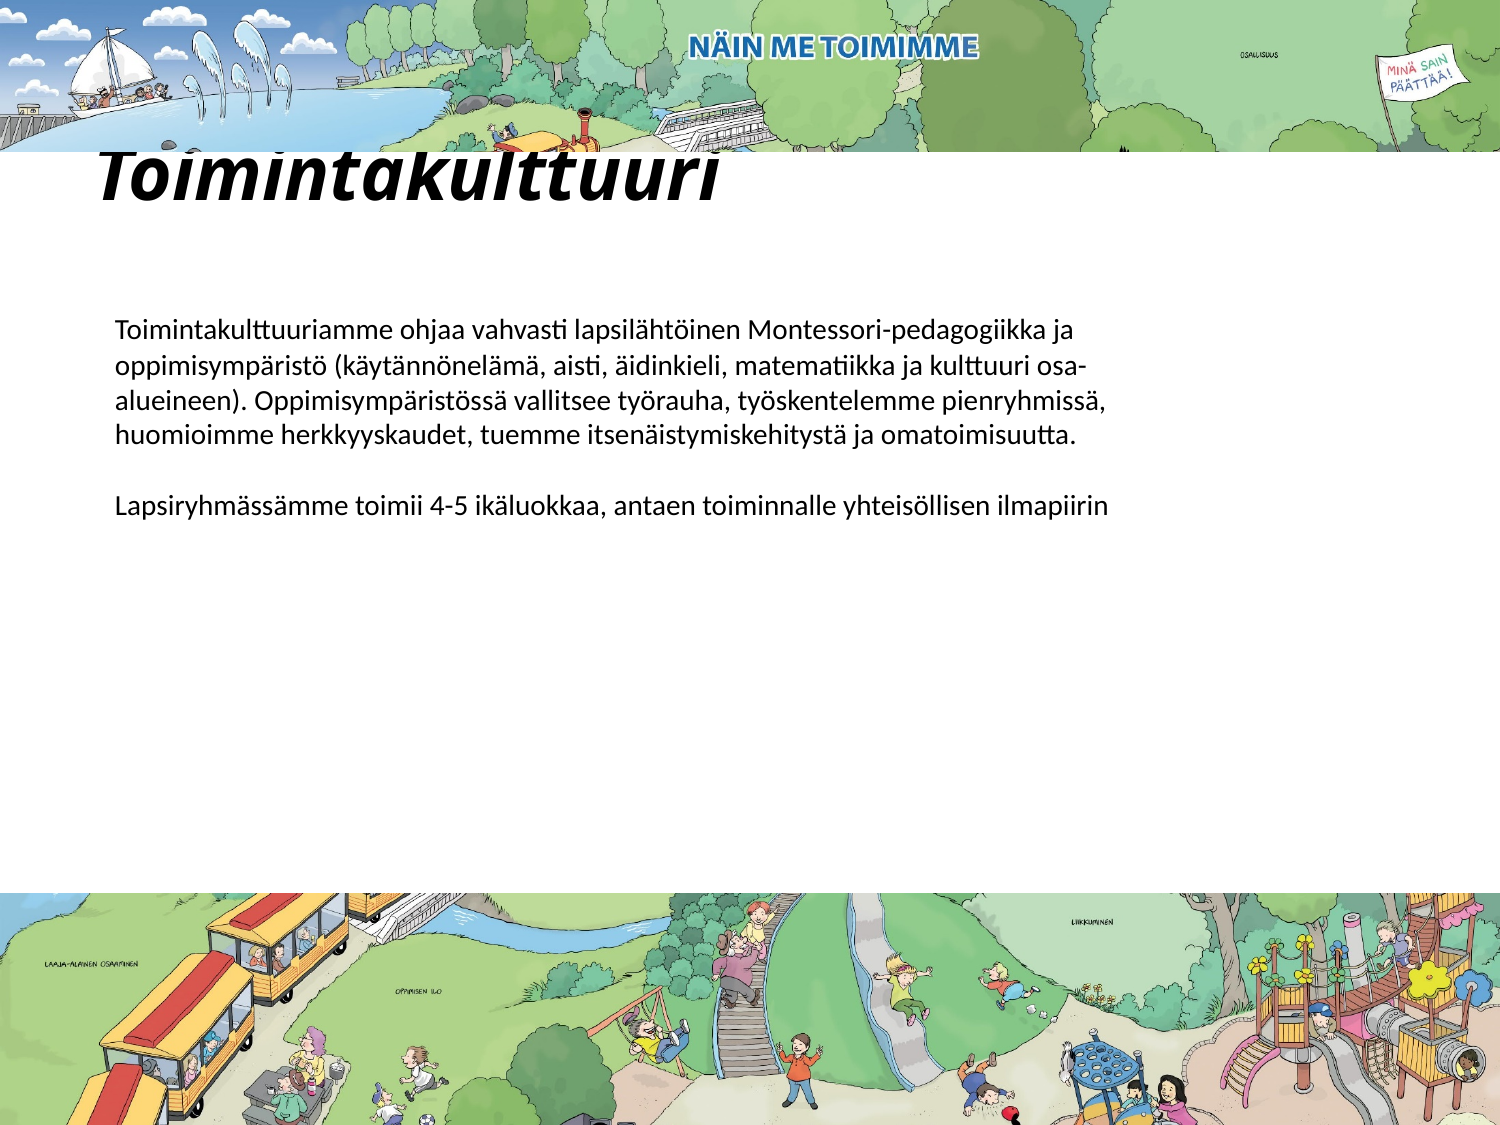

Toimintakulttuuri
Toimintakulttuuriamme ohjaa vahvasti lapsilähtöinen Montessori-pedagogiikka ja oppimisympäristö (käytännönelämä, aisti, äidinkieli, matematiikka ja kulttuuri osa-alueineen). Oppimisympäristössä vallitsee työrauha, työskentelemme pienryhmissä, huomioimme herkkyyskaudet, tuemme itsenäistymiskehitystä ja omatoimisuutta.
Lapsiryhmässämme toimii 4-5 ikäluokkaa, antaen toiminnalle yhteisöllisen ilmapiirin